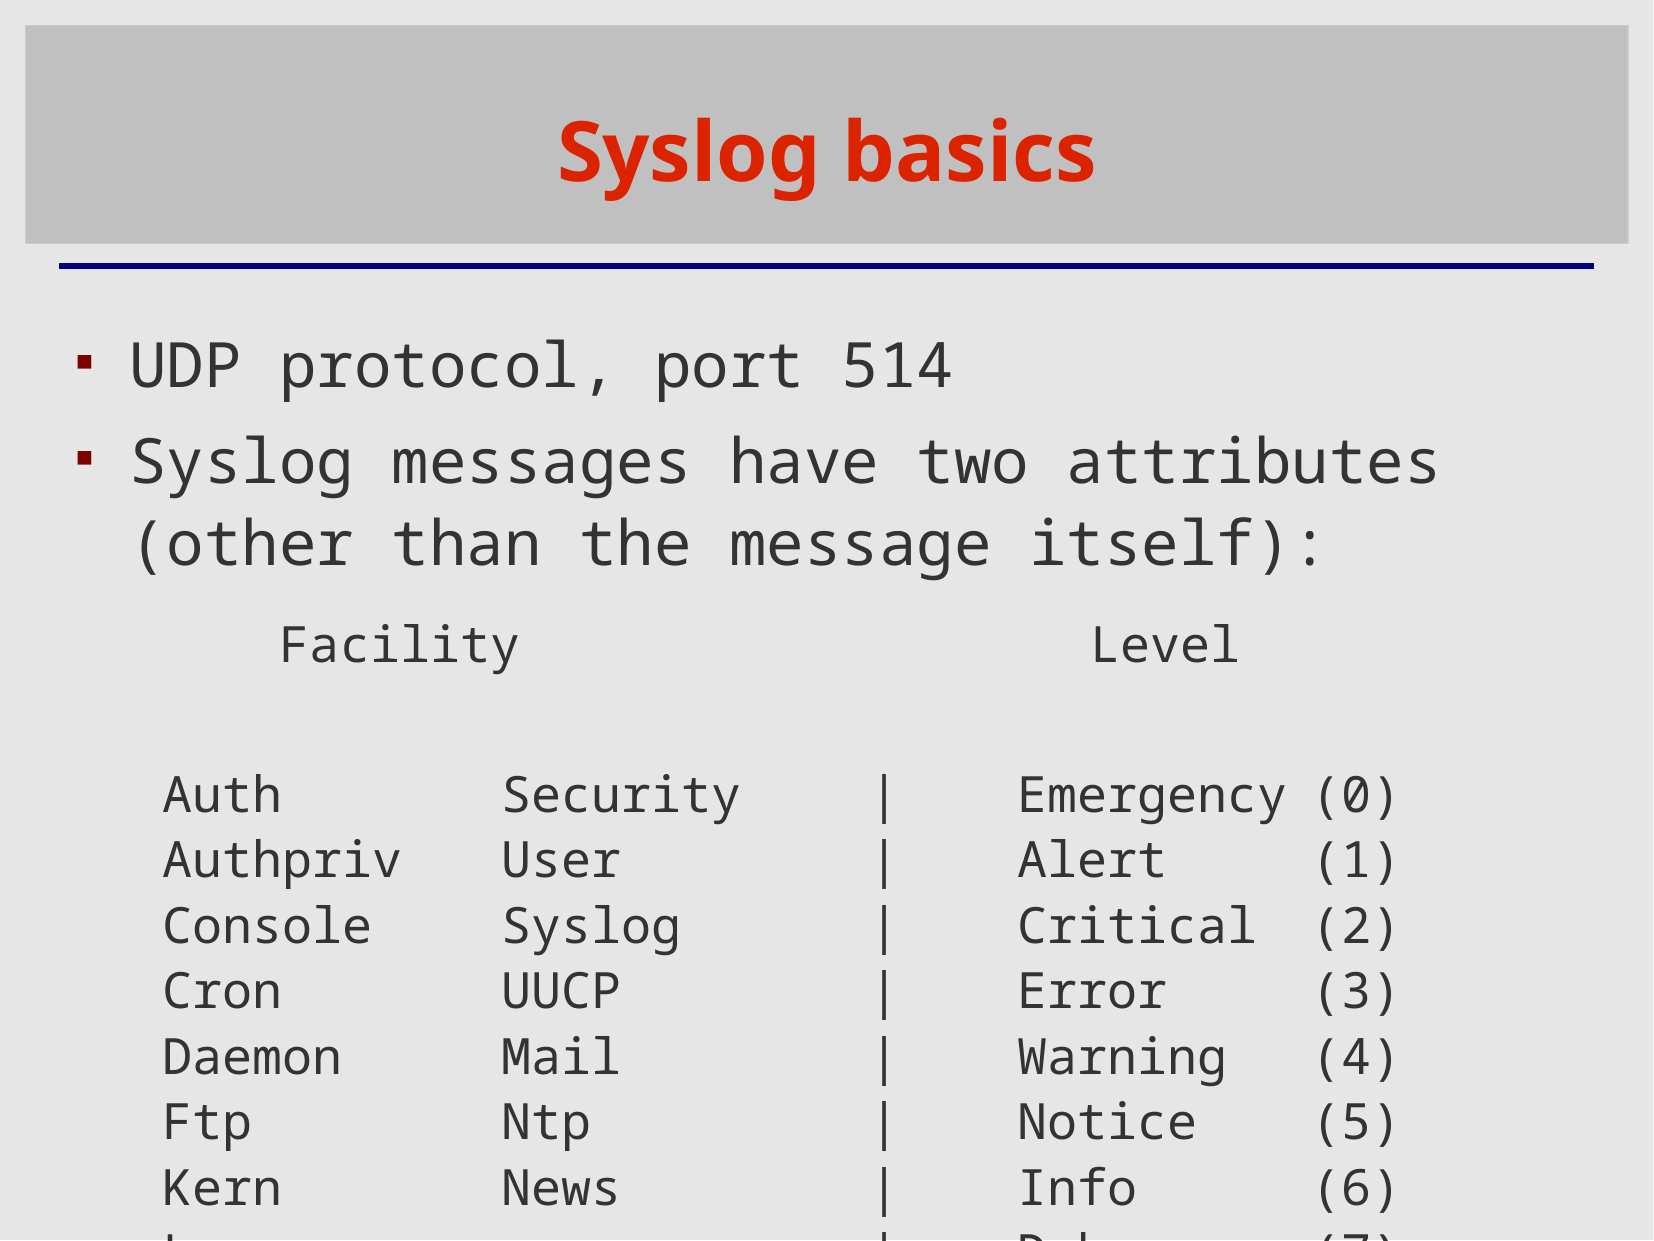

# Syslog basics
UDP protocol, port 514
Syslog messages have two attributes (other than the message itself):
			Facility								Level
	 Auth			Security		|		Emergency	(0)
	 Authpriv		User				|		Alert		(1)
	 Console		Syslog			|		Critical	(2)
	 Cron			UUCP				|		Error		(3)
	 Daemon			Mail				|		Warning		(4)
	 Ftp				Ntp				|		Notice		(5)
	 Kern			News				|		Info			(6)
	 Lpr									|		Debug		(7)
	 Local0 ...Local7				|